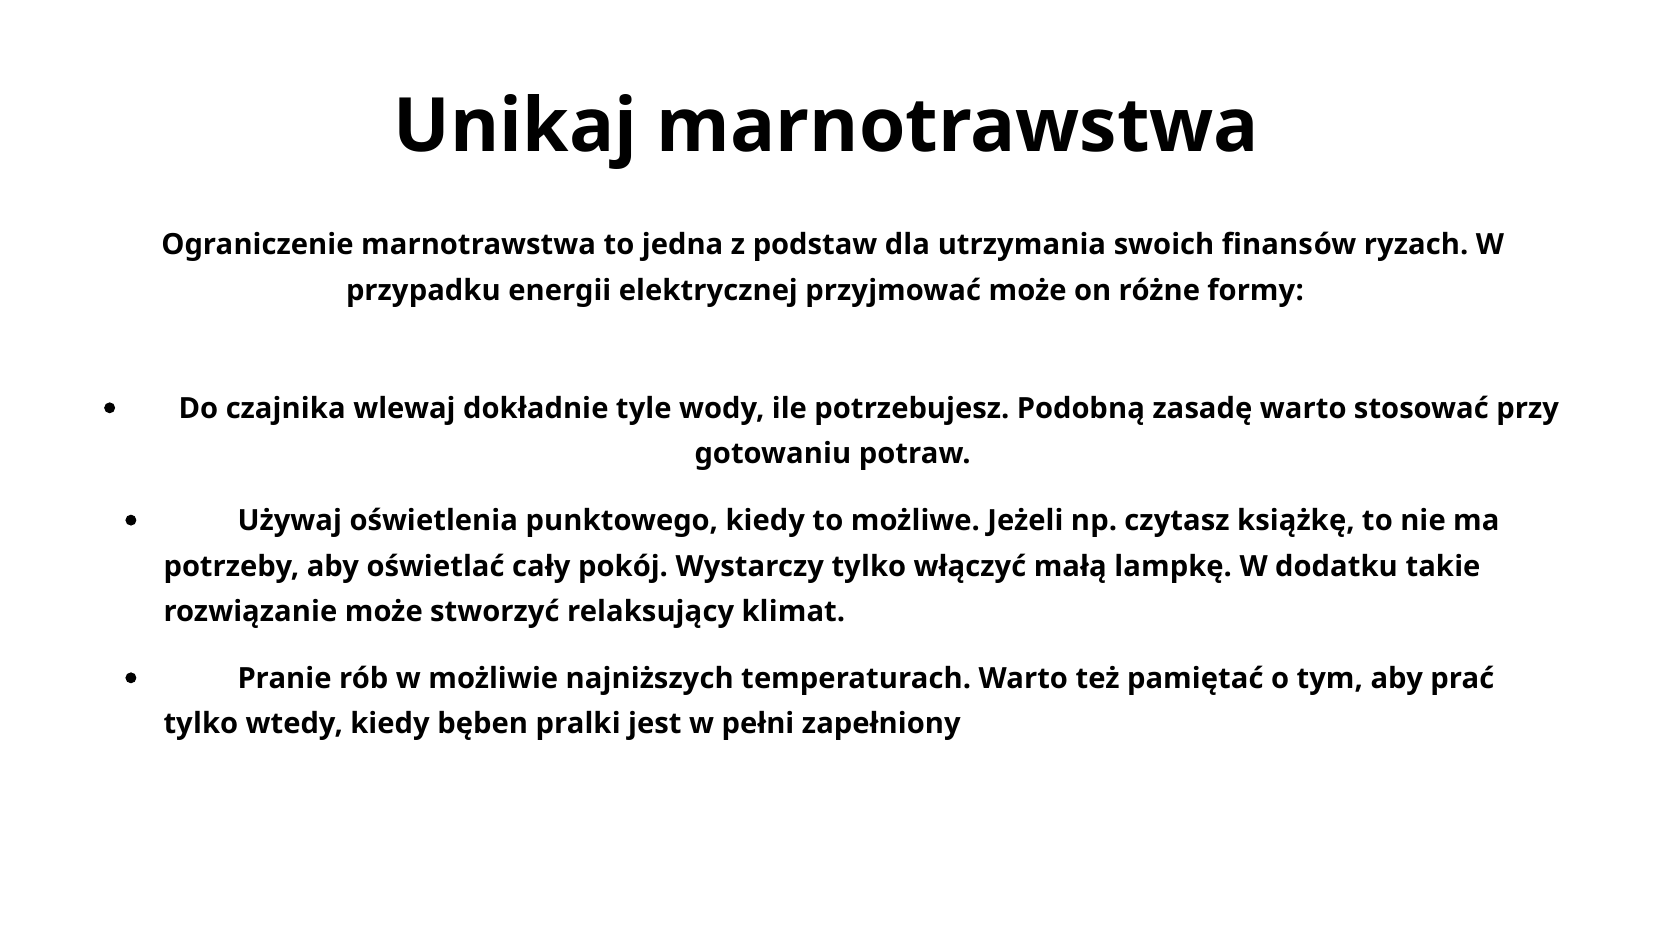

# Unikaj marnotrawstwa
Ograniczenie marnotrawstwa to jedna z podstaw dla utrzymania swoich finansów ryzach. W przypadku energii elektrycznej przyjmować może on różne formy:
	Do czajnika wlewaj dokładnie tyle wody, ile potrzebujesz. Podobną zasadę warto stosować przy gotowaniu potraw.
	Używaj oświetlenia punktowego, kiedy to możliwe. Jeżeli np. czytasz książkę, to nie ma potrzeby, aby oświetlać cały pokój. Wystarczy tylko włączyć małą lampkę. W dodatku takie rozwiązanie może stworzyć relaksujący klimat.
	Pranie rób w możliwie najniższych temperaturach. Warto też pamiętać o tym, aby prać tylko wtedy, kiedy bęben pralki jest w pełni zapełniony